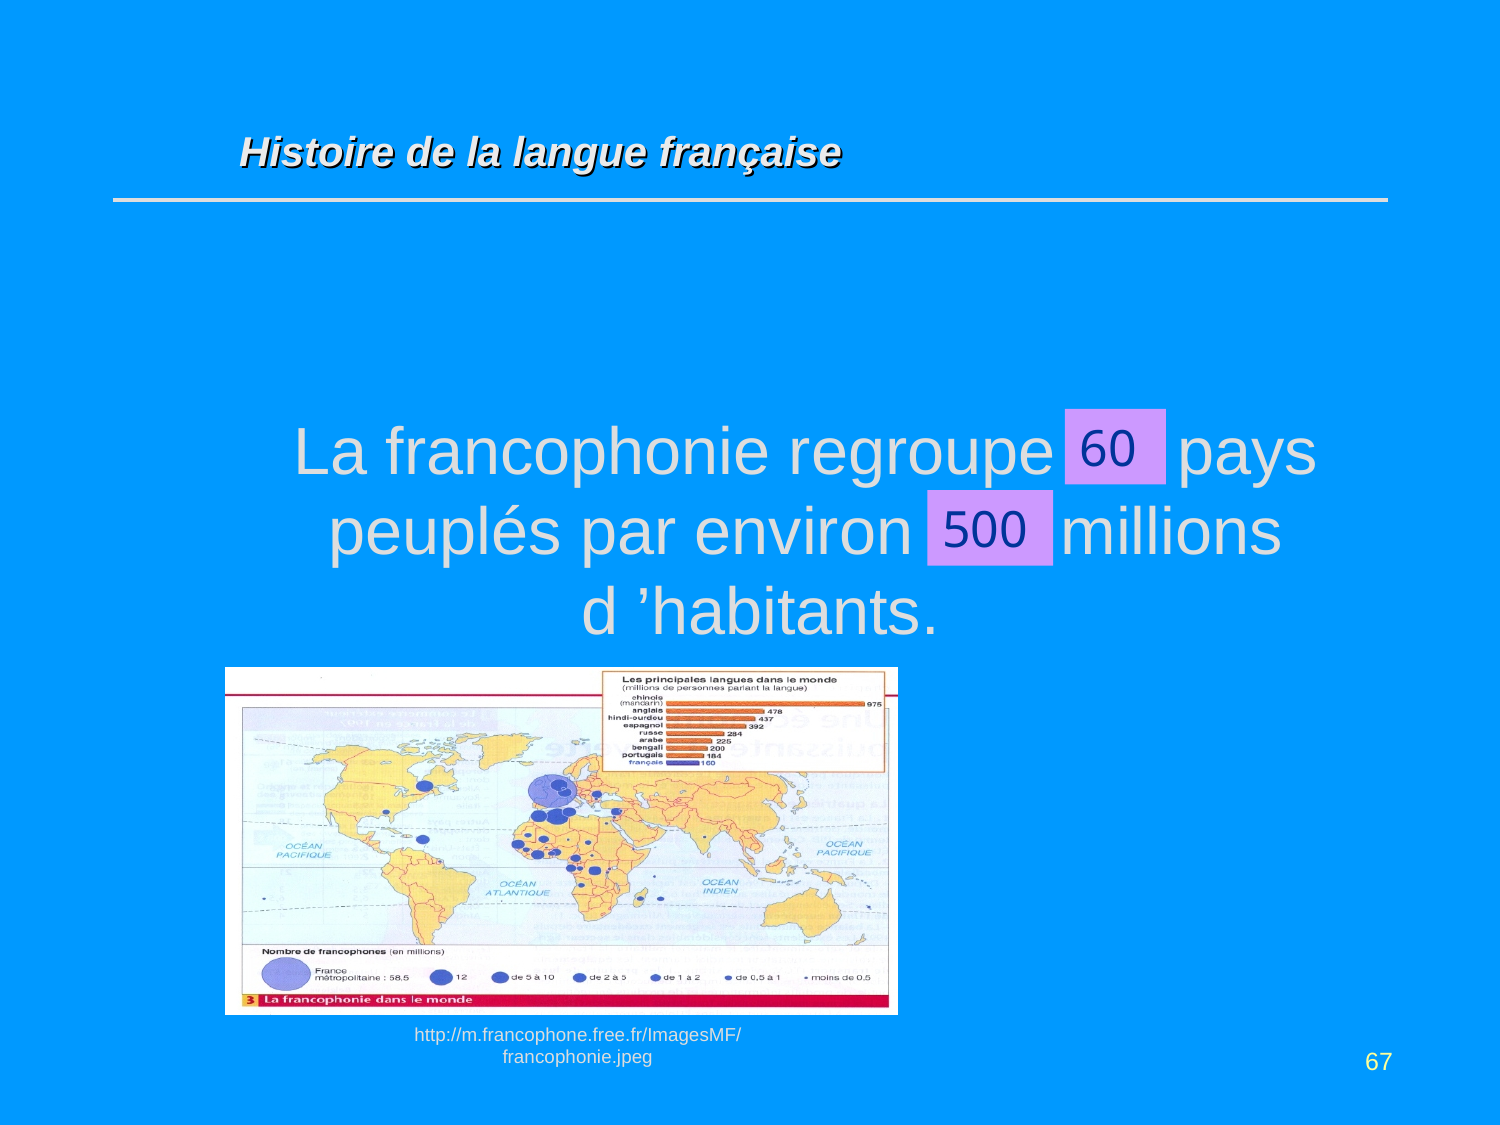

Histoire de la langue française
La francophonie regroupe … pays peuplés par environ . . . millions d ’habitants.
60
500
http://m.francophone.free.fr/ImagesMF/francophonie.jpeg
67